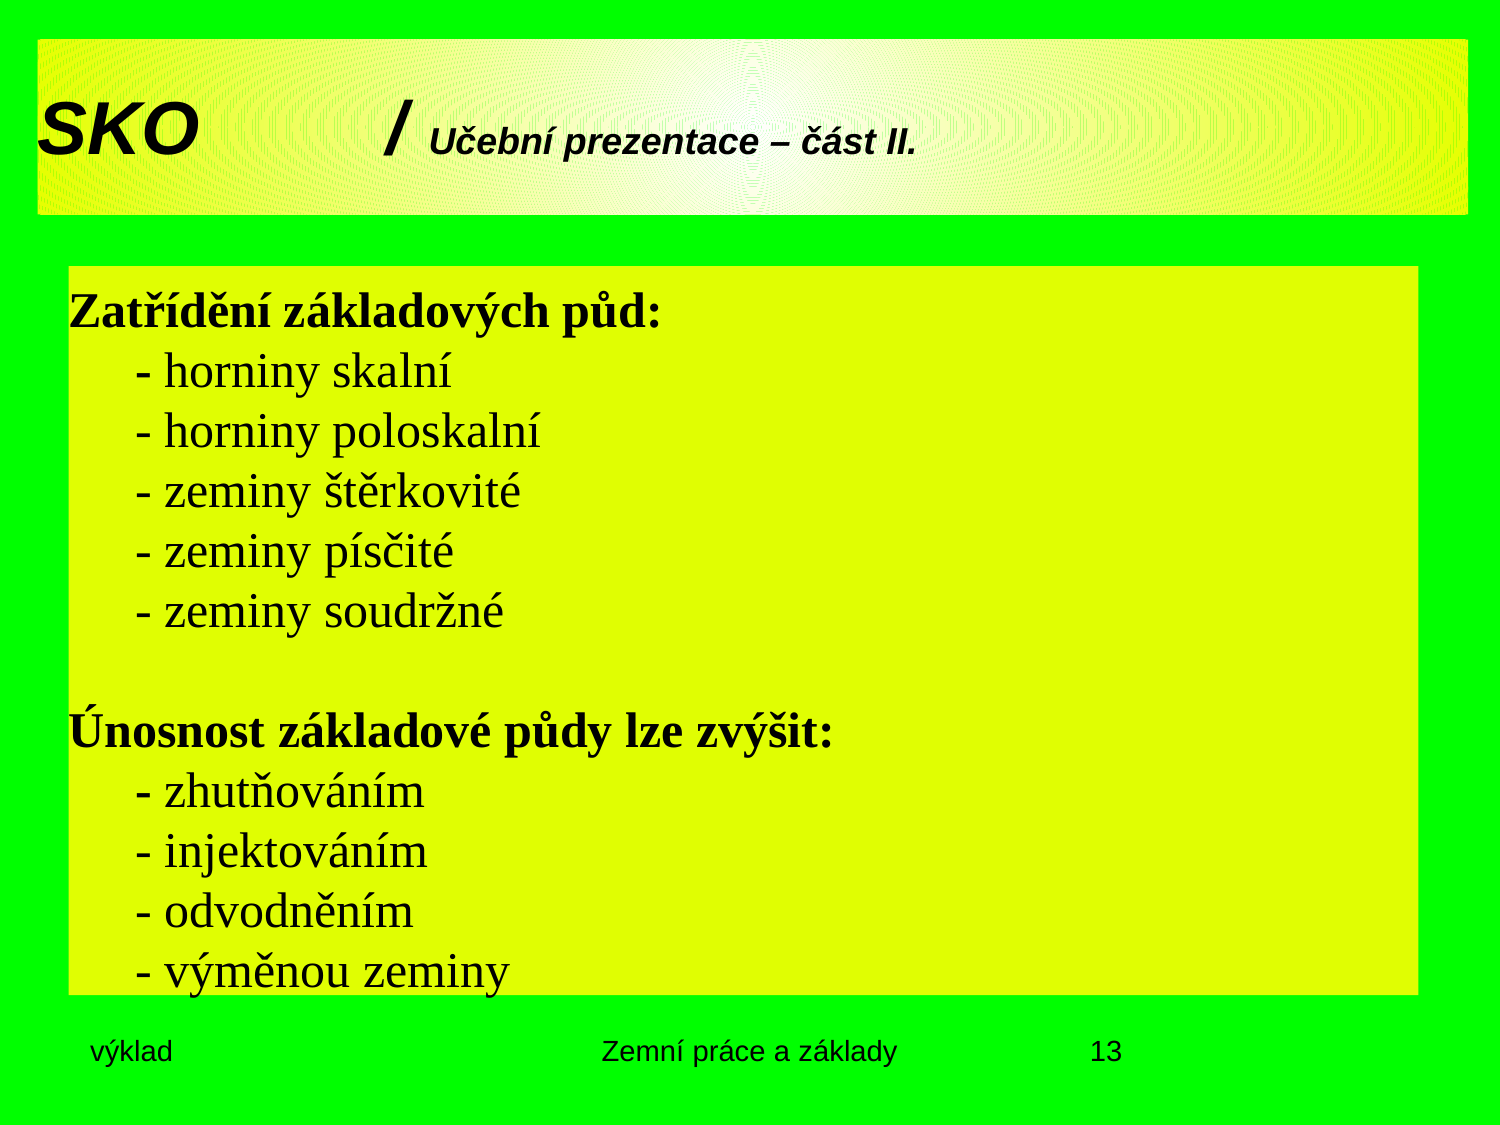

SKO / Učební prezentace – část II.
Zatřídění základových půd:
	- horniny skalní
	- horniny poloskalní
	- zeminy štěrkovité
	- zeminy písčité
	- zeminy soudržné
Únosnost základové půdy lze zvýšit:
	- zhutňováním
	- injektováním
	- odvodněním
	- výměnou zeminy
výklad
Zemní práce a základy